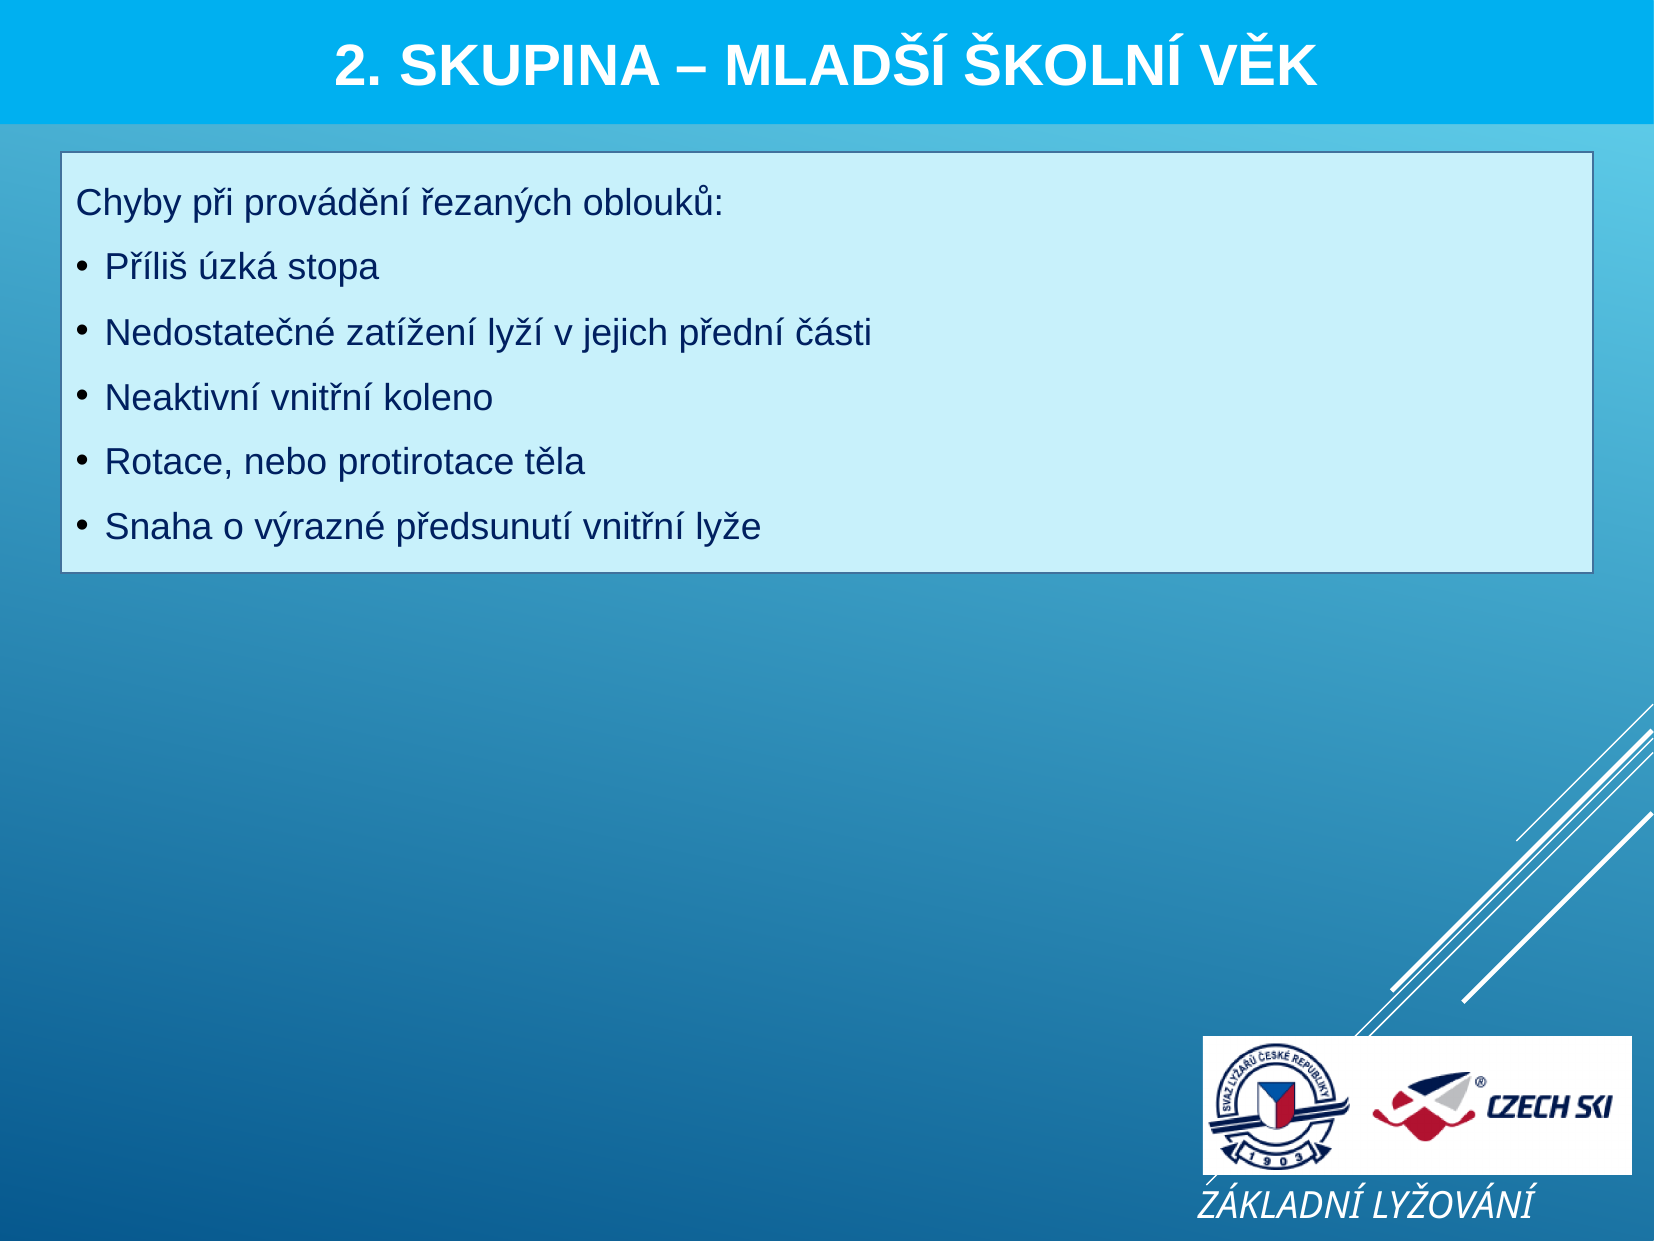

# 2. Skupina – mladší školní věk
Chyby při provádění řezaných oblouků:
Příliš úzká stopa
Nedostatečné zatížení lyží v jejich přední části
Neaktivní vnitřní koleno
Rotace, nebo protirotace těla
Snaha o výrazné předsunutí vnitřní lyže
ZÁKLADNÍ LYŽOVÁNÍ